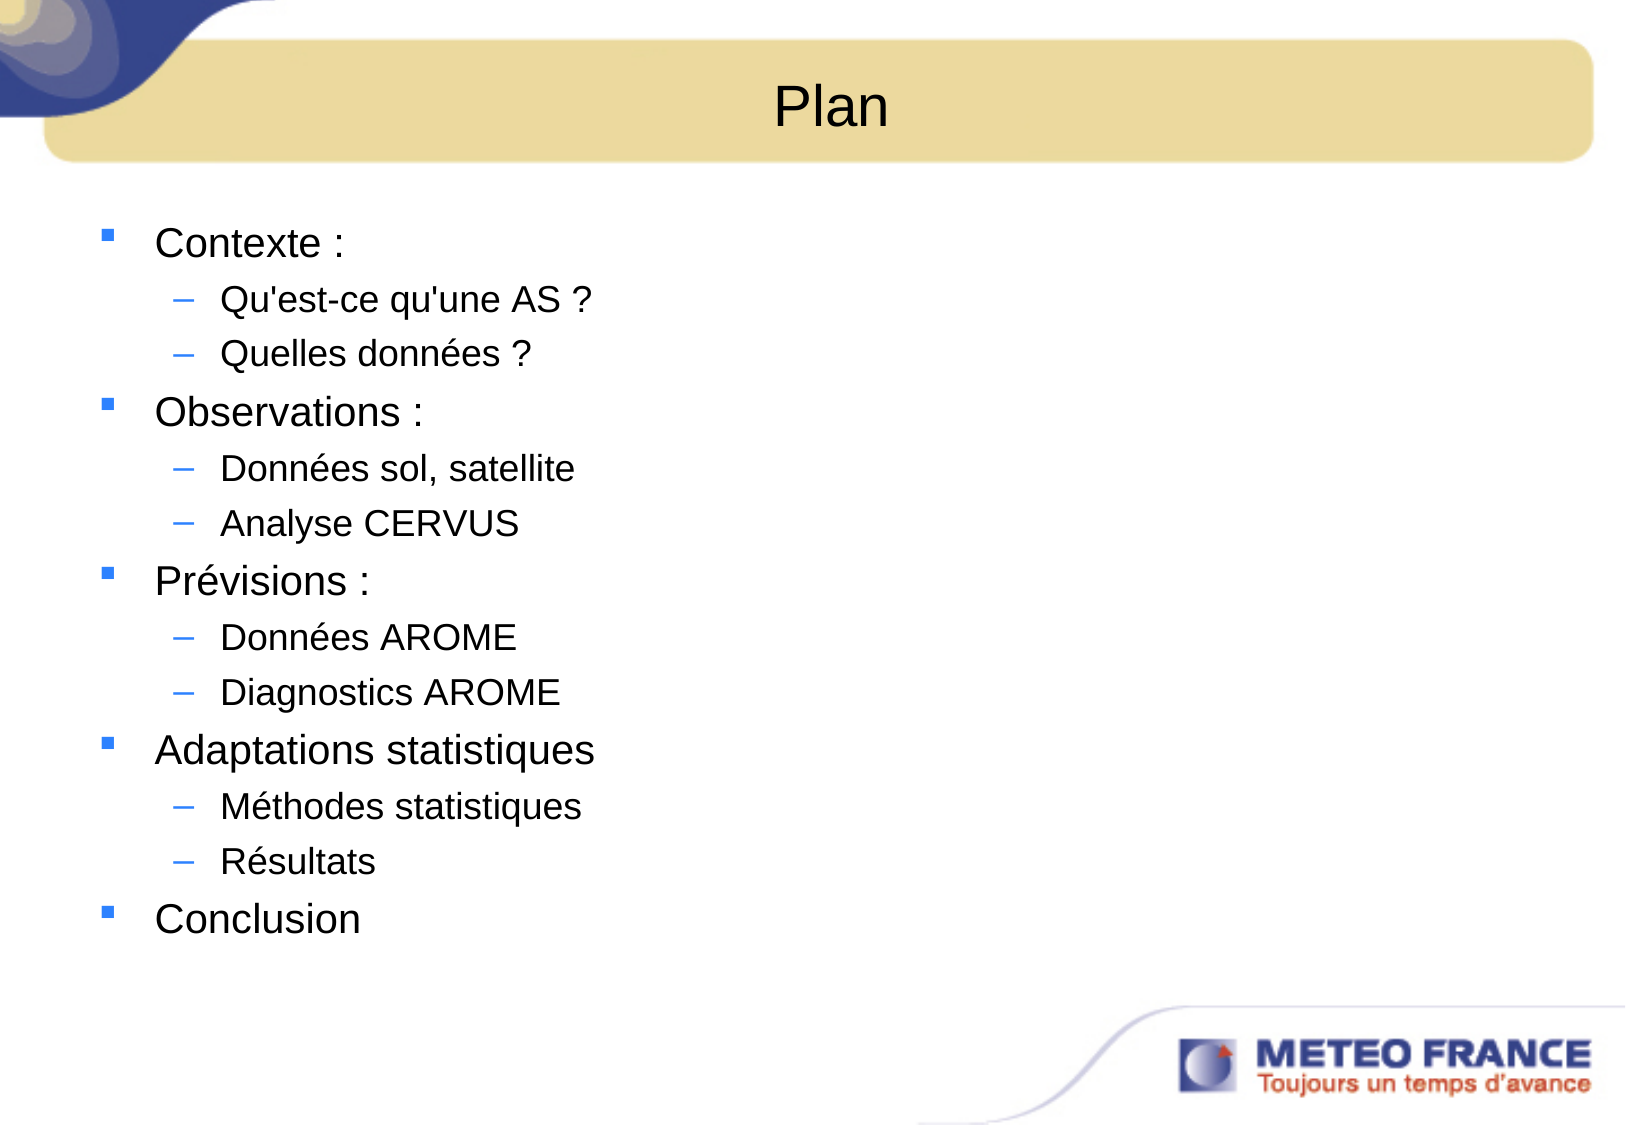

# Plan
Contexte :
Qu'est-ce qu'une AS ?
Quelles données ?
Observations :
Données sol, satellite
Analyse CERVUS
Prévisions :
Données AROME
Diagnostics AROME
Adaptations statistiques
Méthodes statistiques
Résultats
Conclusion
Techniques et Organisation de la prévision - septembre 2011